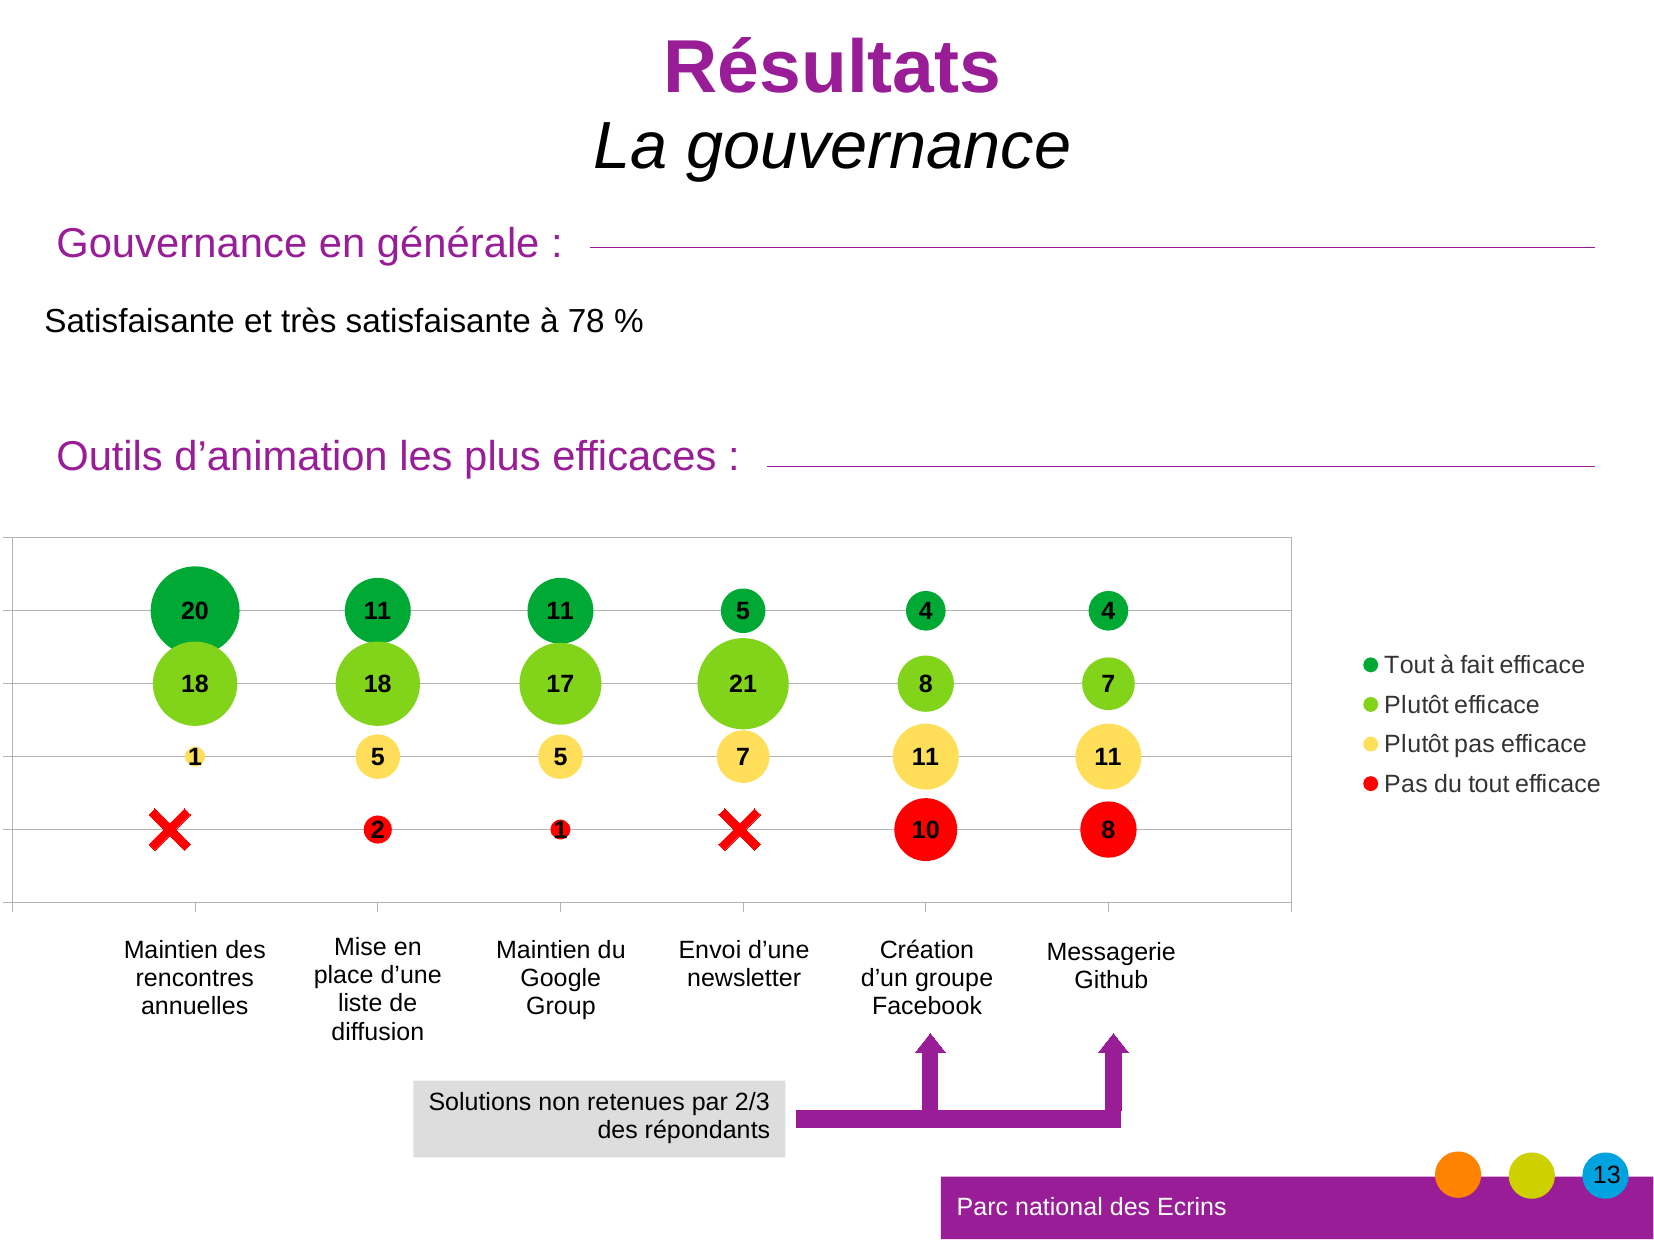

# Résultats La gouvernance
Gouvernance en générale :
Satisfaisante et très satisfaisante à 78 %
Outils d’animation les plus efficaces :
### Chart
| Category | Tout à fait efficace | Plutôt efficace | Plutôt pas efficace | Pas du tout efficace |
|---|---|---|---|---|
Mise en place d’une liste de diffusion
Maintien du Google Group
Envoi d’une newsletter
Création d’un groupe Facebook
Maintien des rencontres annuelles
Messagerie Github
Solutions non retenues par 2/3 des répondants